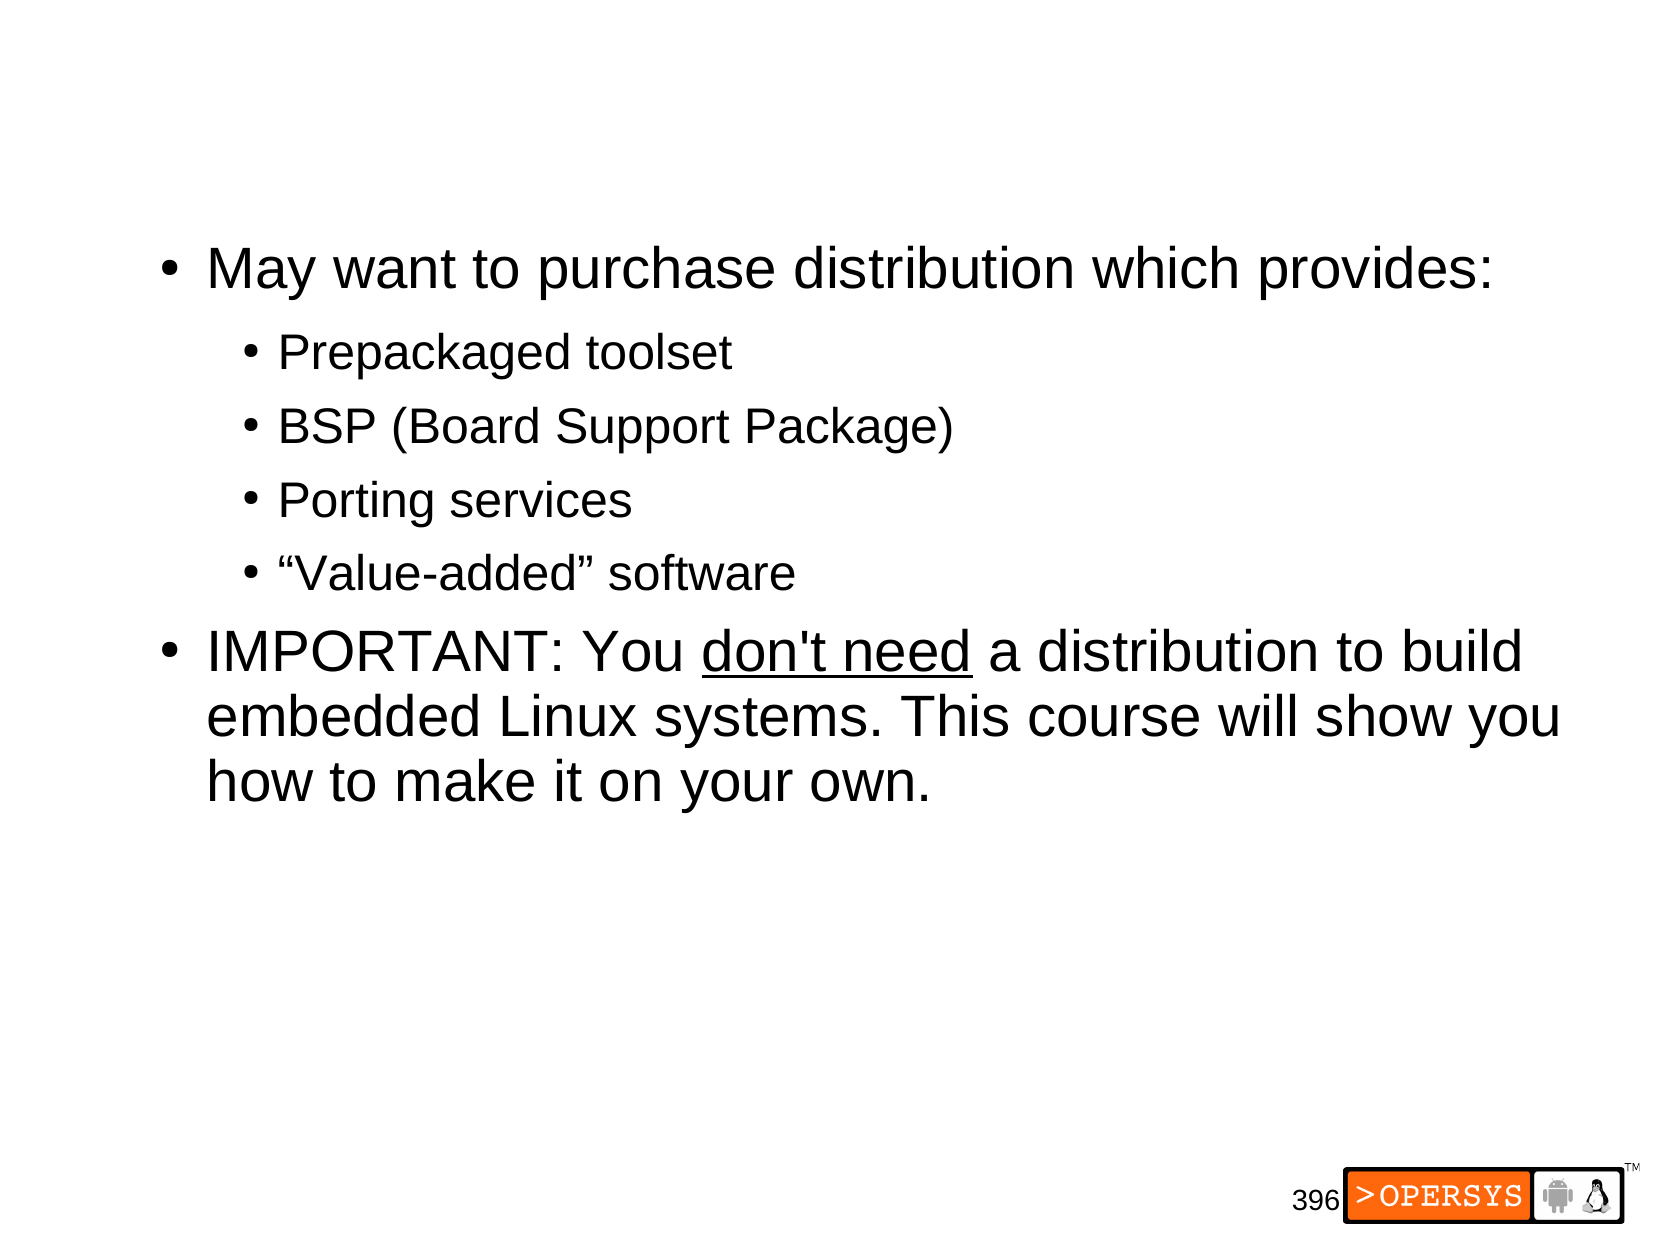

# May want to purchase distribution which provides:
Prepackaged toolset
BSP (Board Support Package)
Porting services
“Value-added” software
IMPORTANT: You don't need a distribution to build embedded Linux systems. This course will show you how to make it on your own.